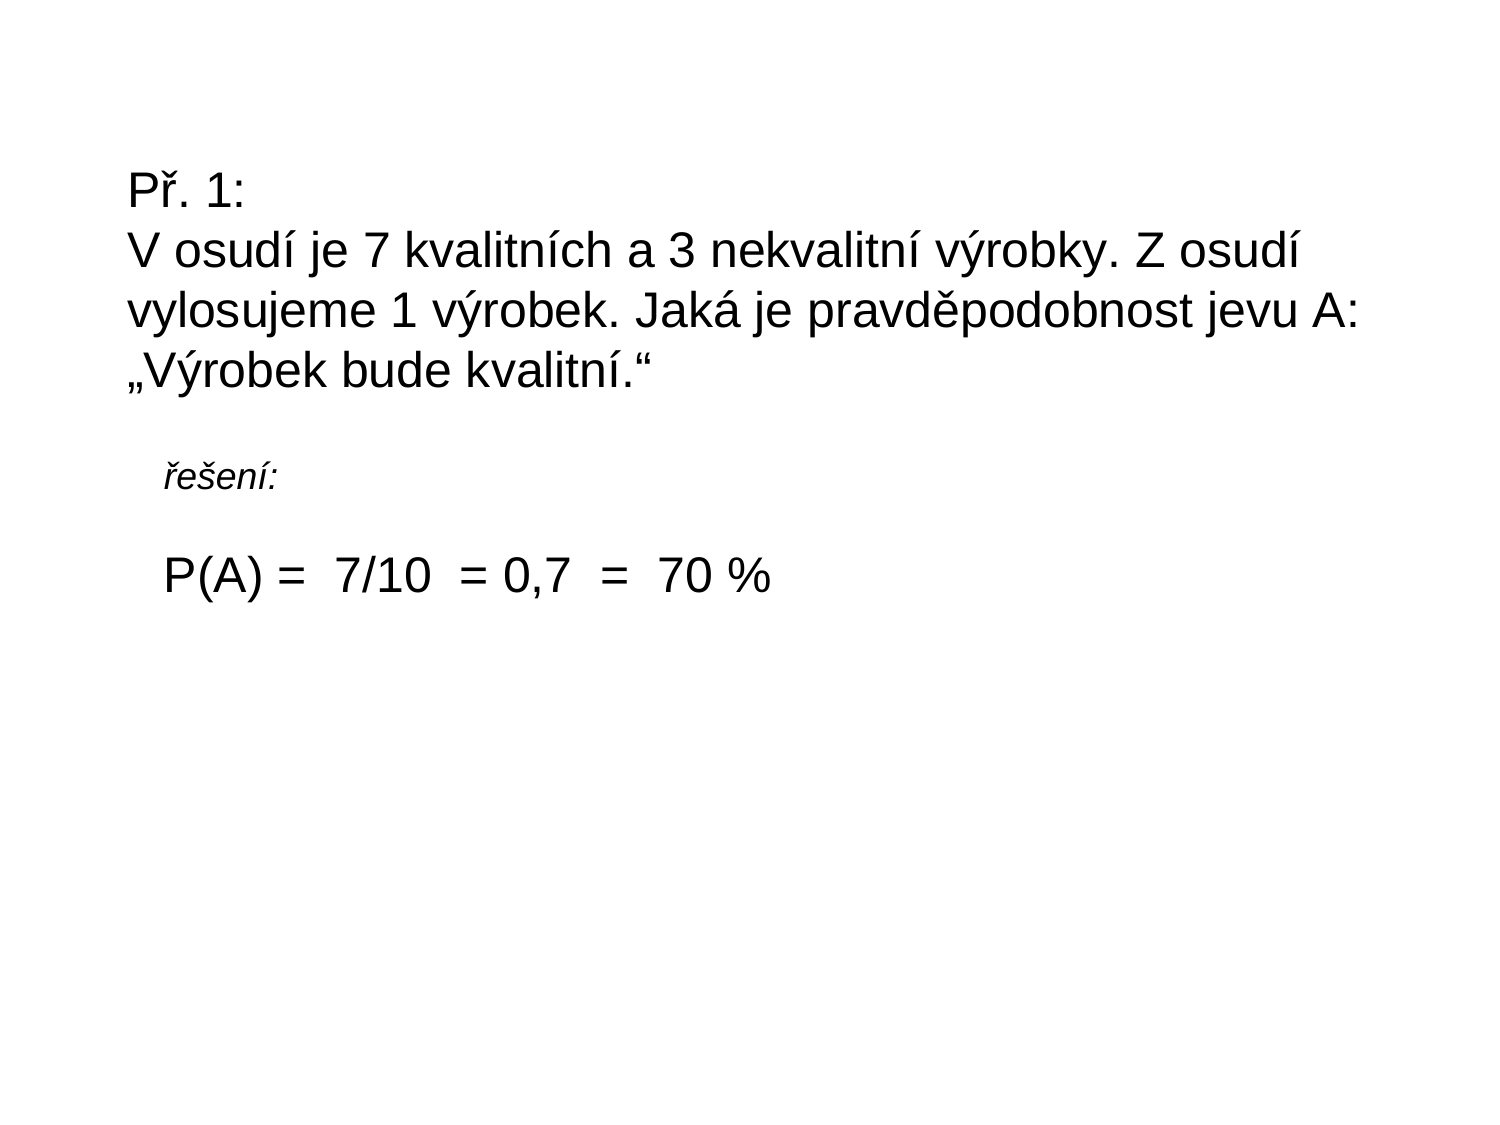

Př. 1:
V osudí je 7 kvalitních a 3 nekvalitní výrobky. Z osudí vylosujeme 1 výrobek. Jaká je pravděpodobnost jevu A: „Výrobek bude kvalitní.“
řešení:
P(A) = 7/10 = 0,7 = 70 %